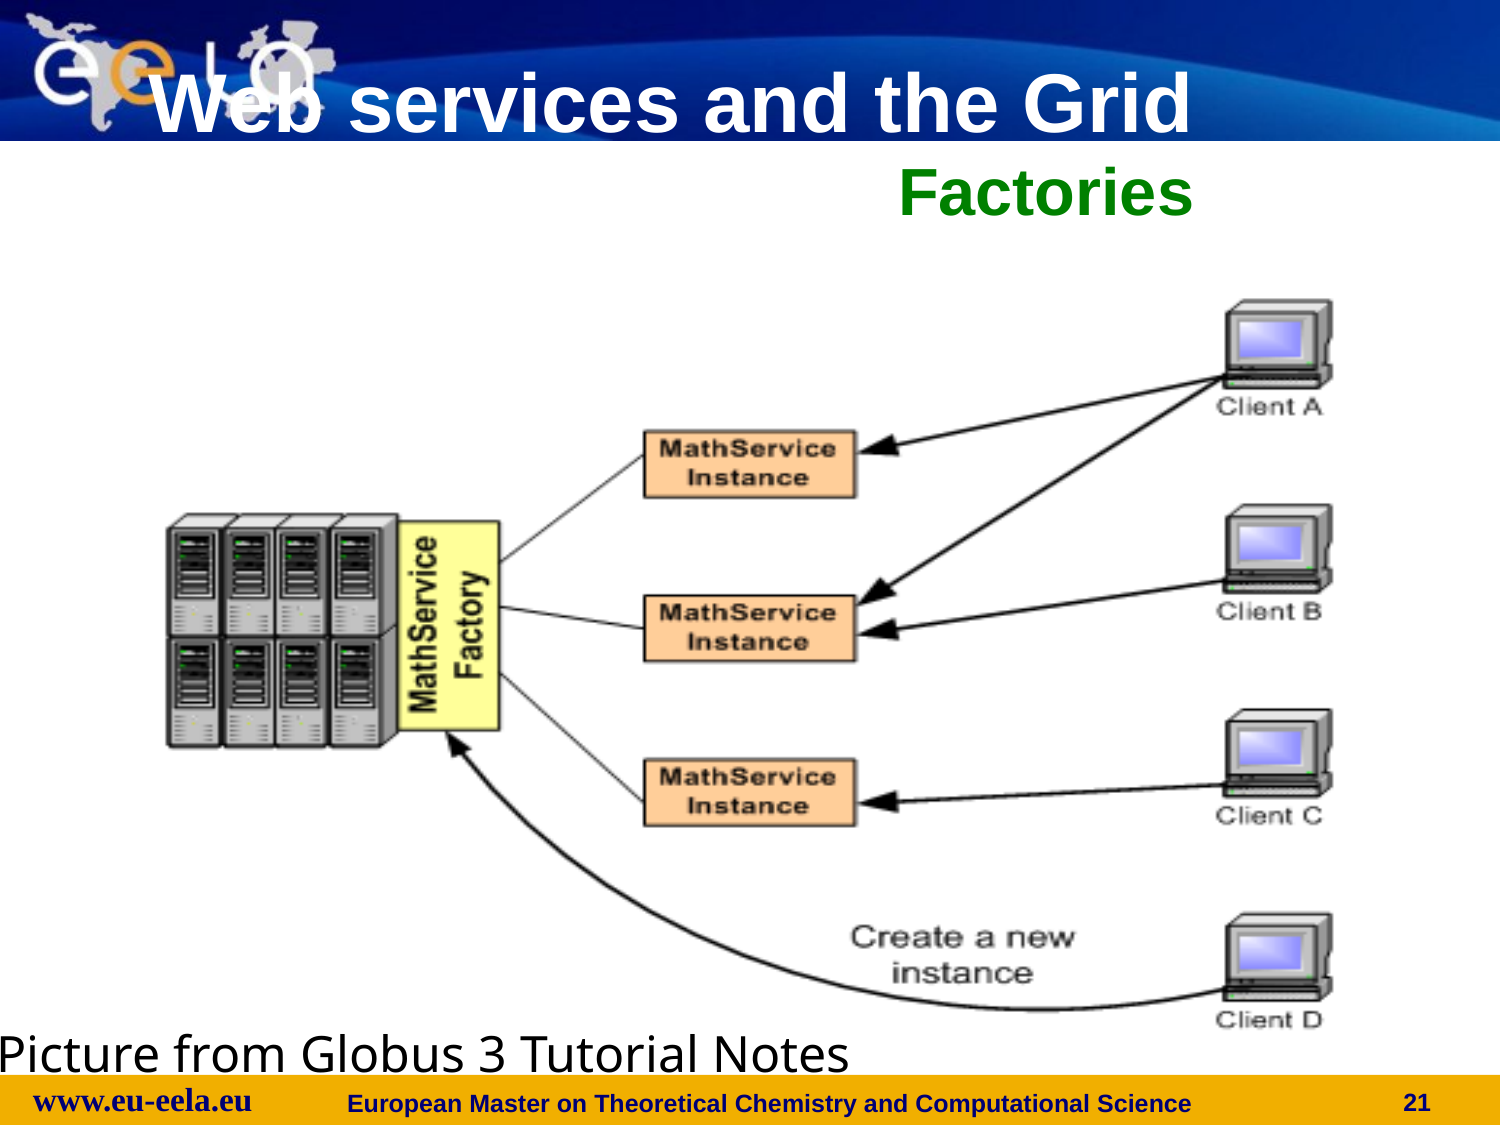

# Web services and the Grid Factories
Picture from Globus 3 Tutorial Notes
European Master on Theoretical Chemistry and Computational Science